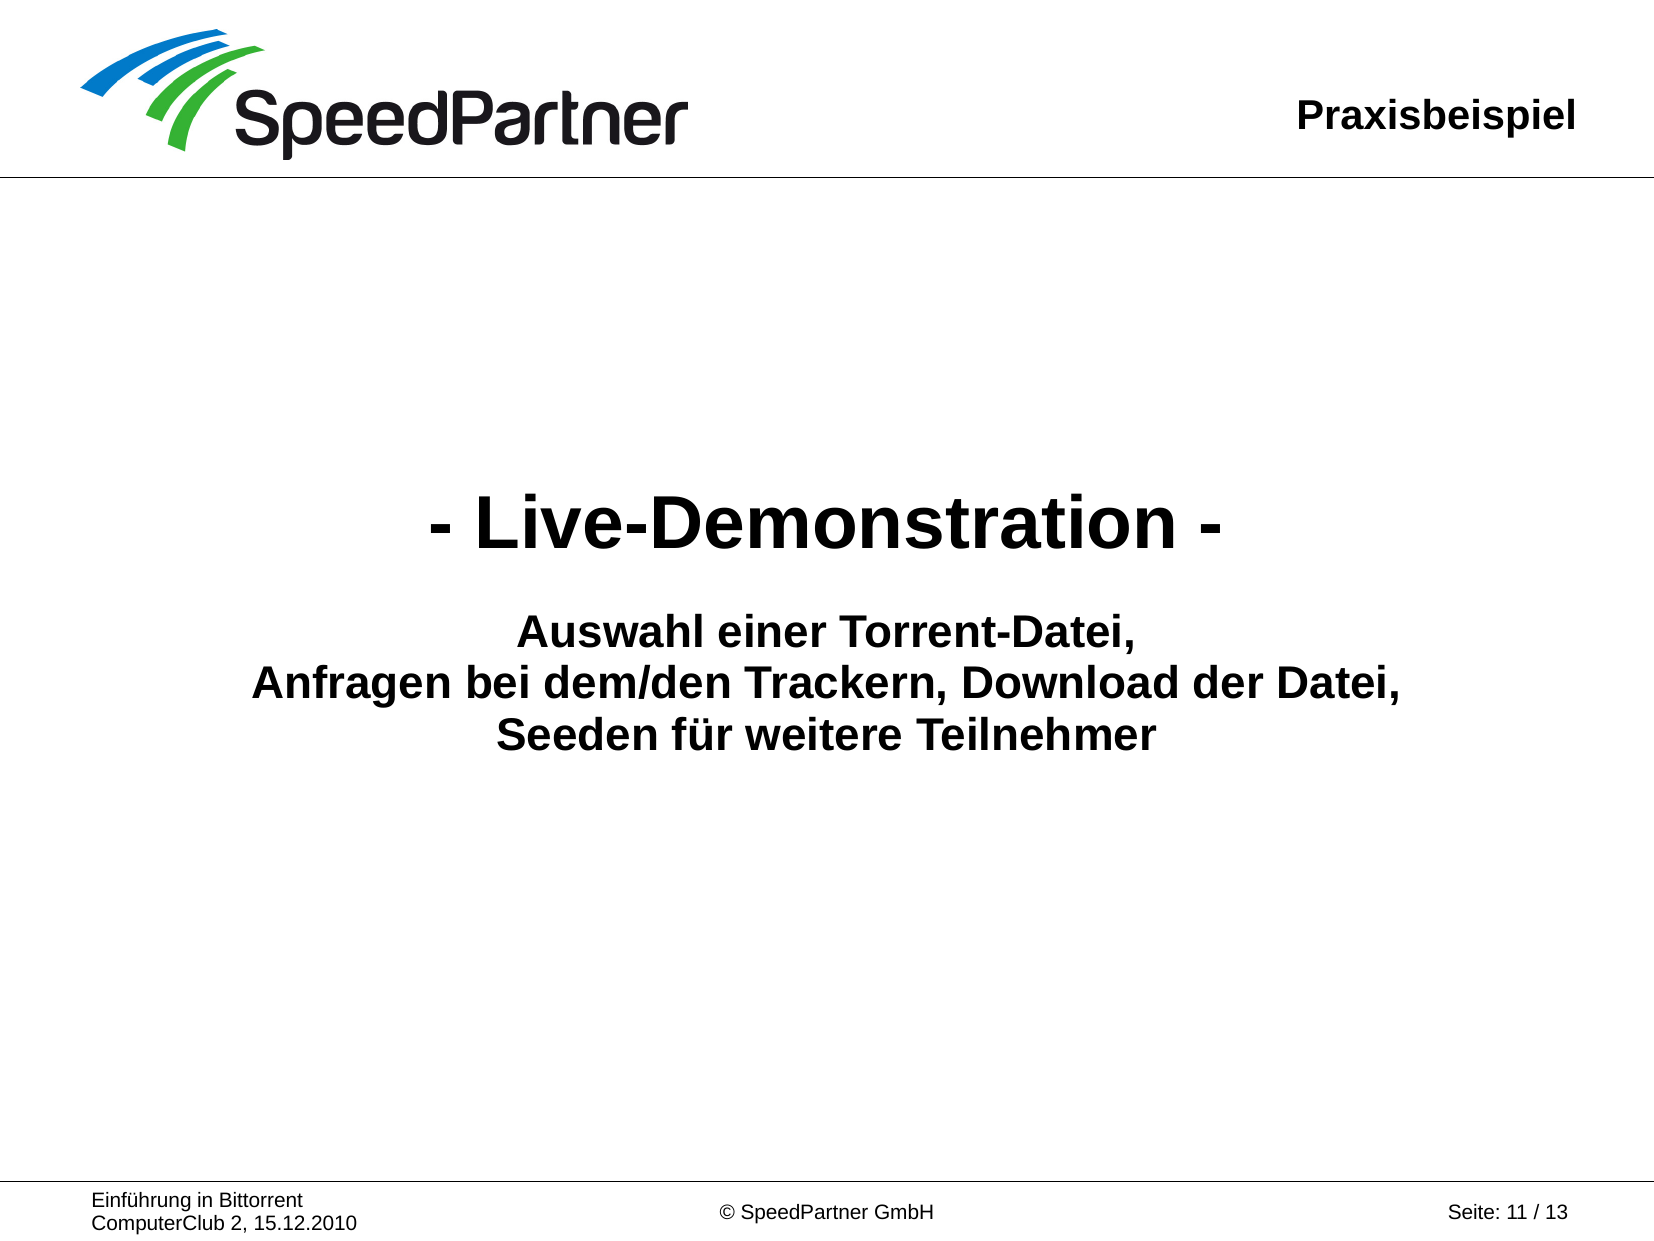

- Live-Demonstration -
Auswahl einer Torrent-Datei,
Anfragen bei dem/den Trackern, Download der Datei,
Seeden für weitere Teilnehmer
# Praxisbeispiel